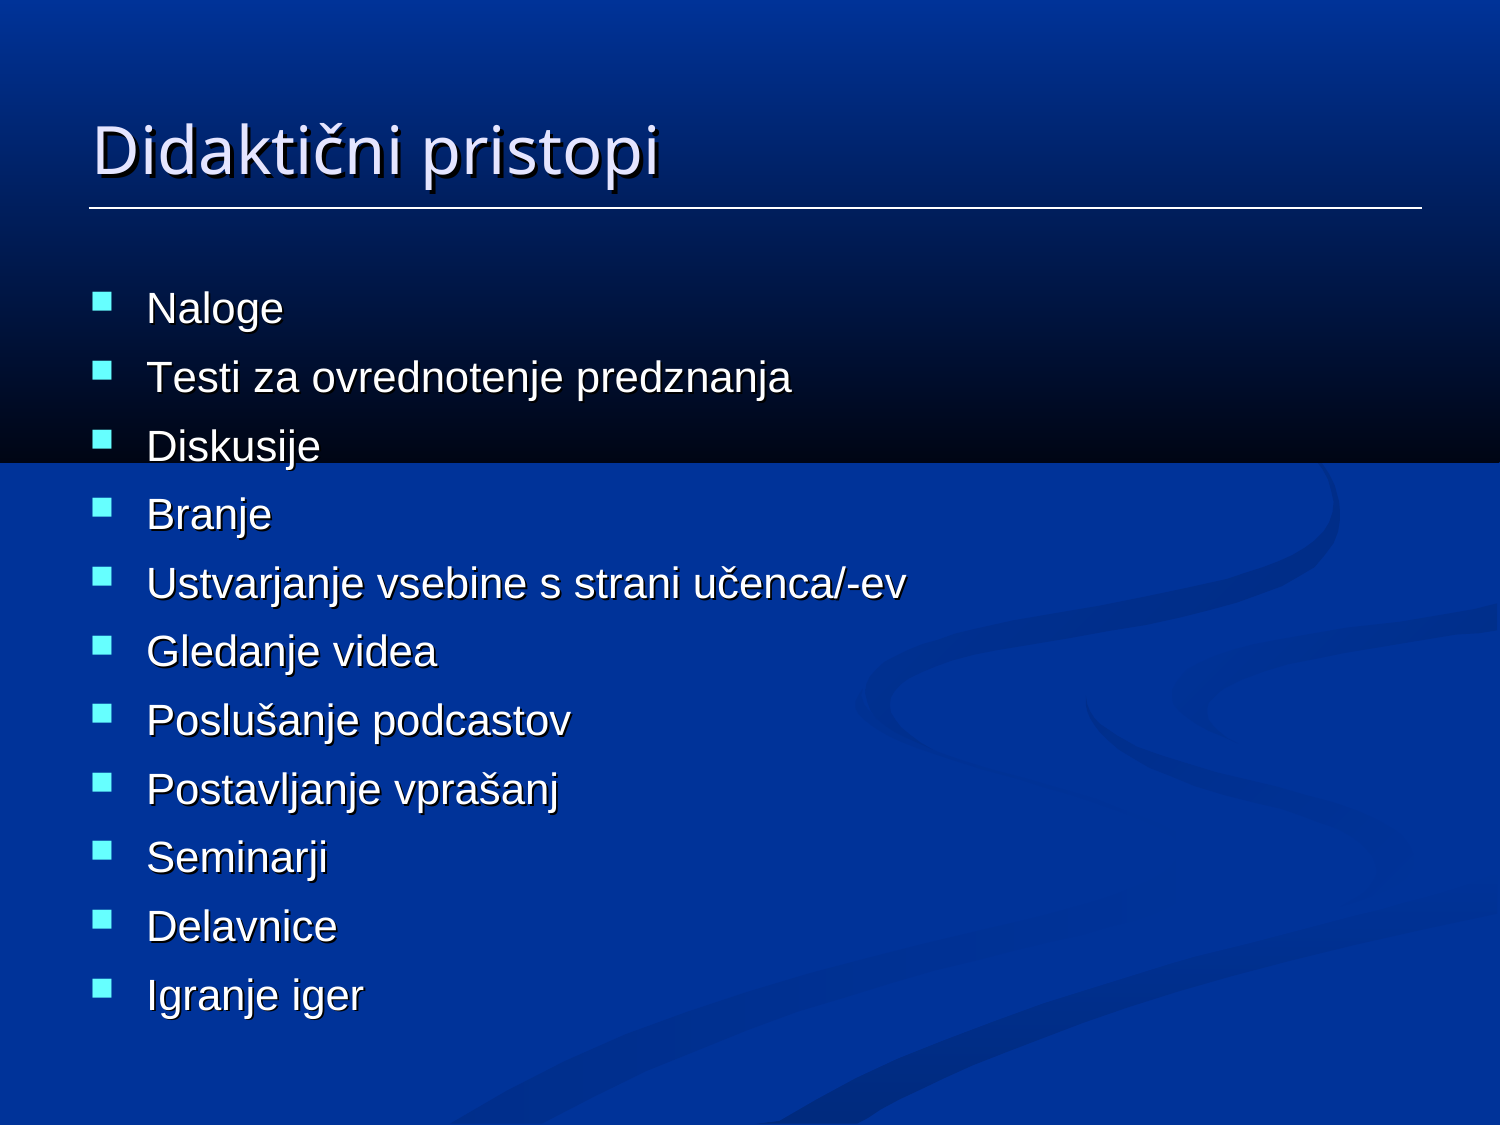

Didaktični pristopi
Naloge
Testi za ovrednotenje predznanja
Diskusije
Branje
Ustvarjanje vsebine s strani učenca/-ev
Gledanje videa
Poslušanje podcastov
Postavljanje vprašanj
Seminarji
Delavnice
Igranje iger